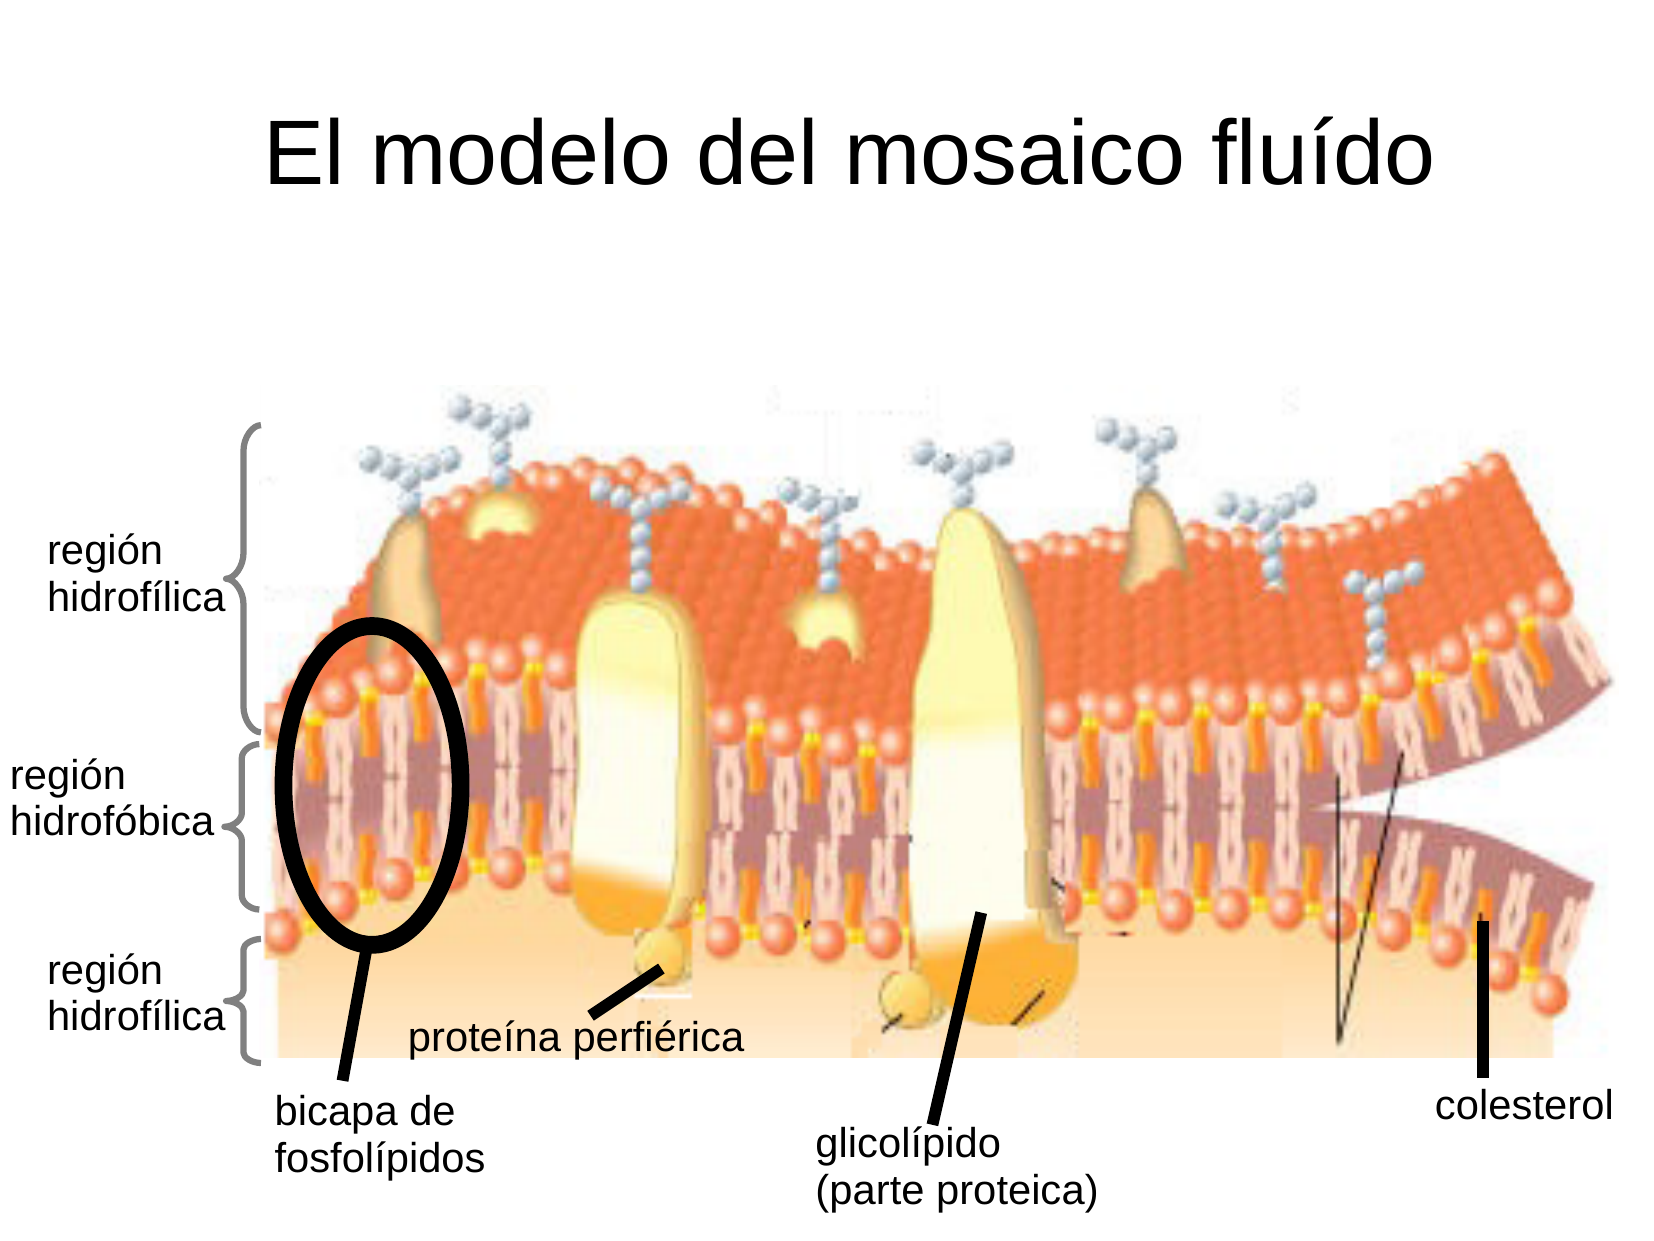

# El modelo del mosaico fluído
región
hidrofílica
región
hidrofóbica
región
hidrofílica
proteína perfiérica
colesterol
bicapa de
fosfolípidos
glicolípido
(parte proteica)